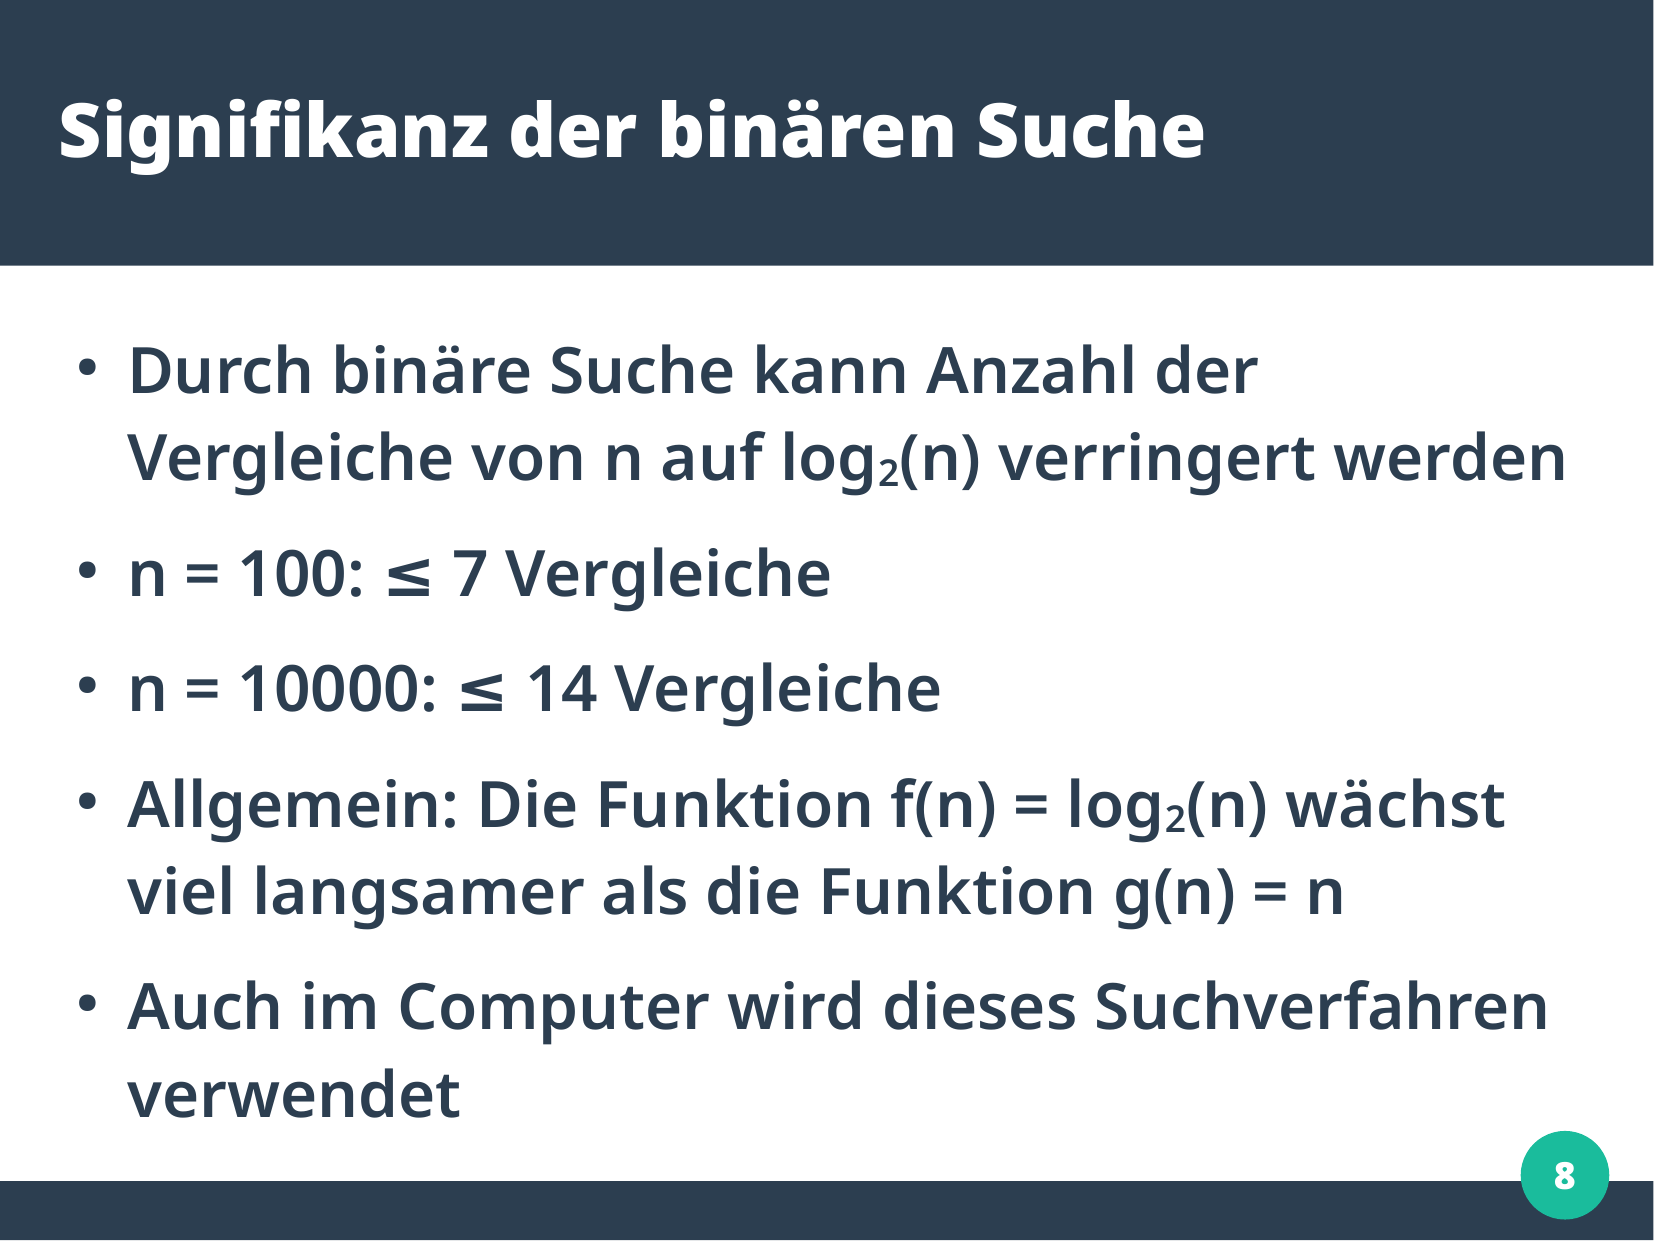

# Signifikanz der binären Suche
Durch binäre Suche kann Anzahl der Vergleiche von n auf log2(n) verringert werden
n = 100: ≤ 7 Vergleiche
n = 10000: ≤ 14 Vergleiche
Allgemein: Die Funktion f(n) = log2(n) wächst viel langsamer als die Funktion g(n) = n
Auch im Computer wird dieses Suchverfahren verwendet
8